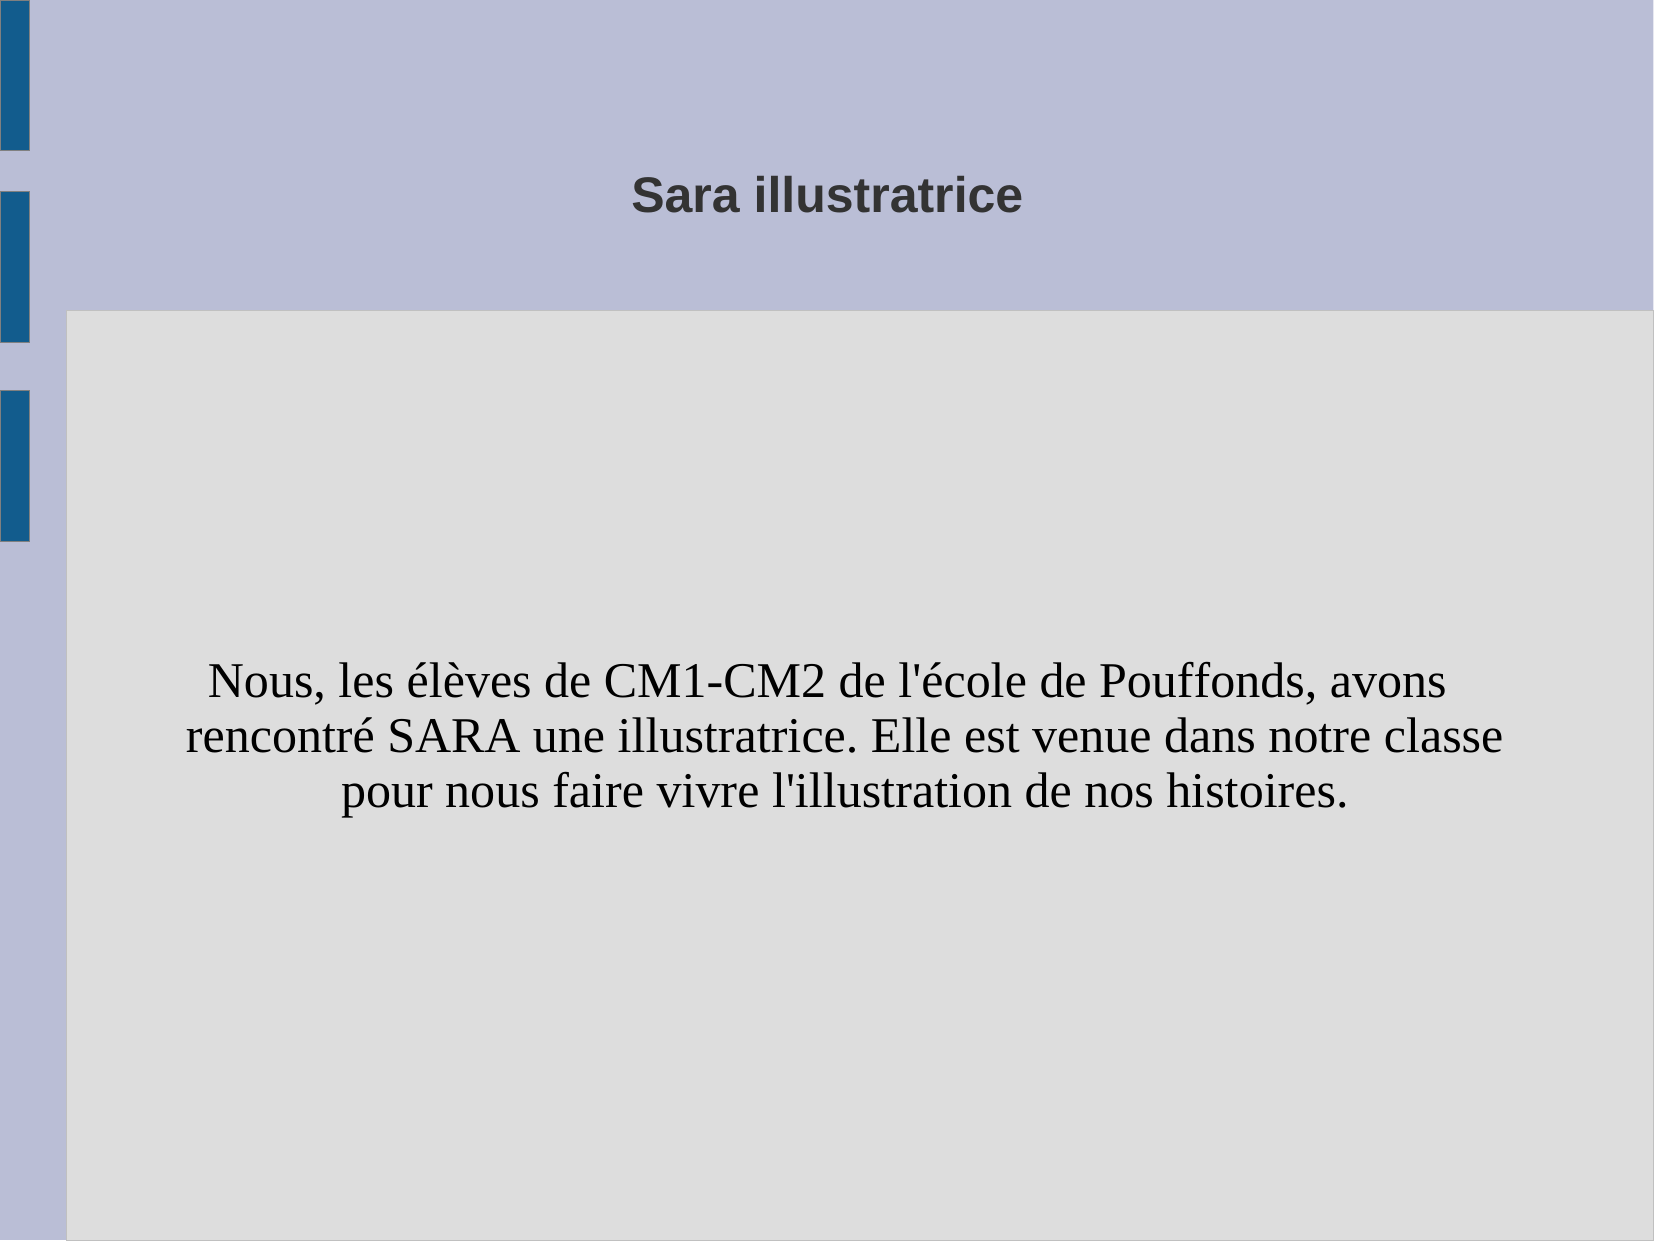

# Sara illustratrice
Nous, les élèves de CM1-CM2 de l'école de Pouffonds, avons rencontré SARA une illustratrice. Elle est venue dans notre classe pour nous faire vivre l'illustration de nos histoires.